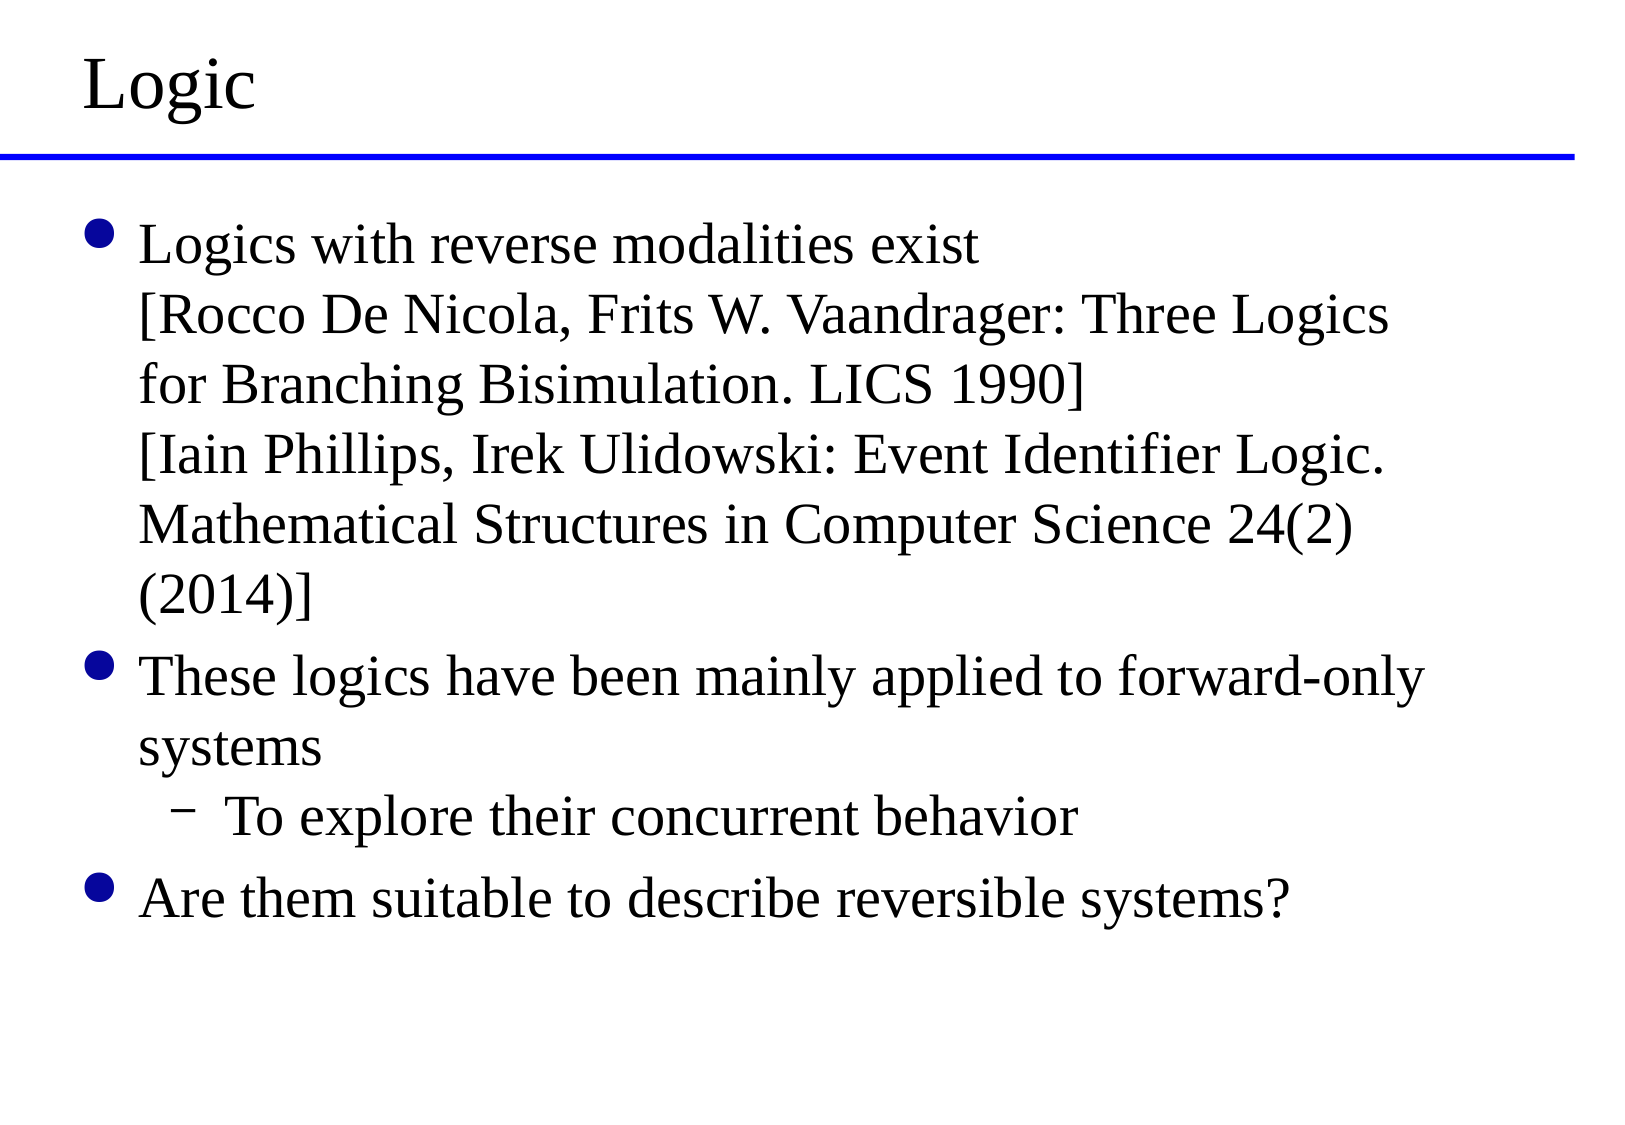

# Logic
Logics with reverse modalities exist
[Rocco De Nicola, Frits W. Vaandrager: Three Logics for Branching Bisimulation. LICS 1990]
[Iain Phillips, Irek Ulidowski: Event Identifier Logic. Mathematical Structures in Computer Science 24(2) (2014)]
These logics have been mainly applied to forward-only systems
To explore their concurrent behavior
Are them suitable to describe reversible systems?